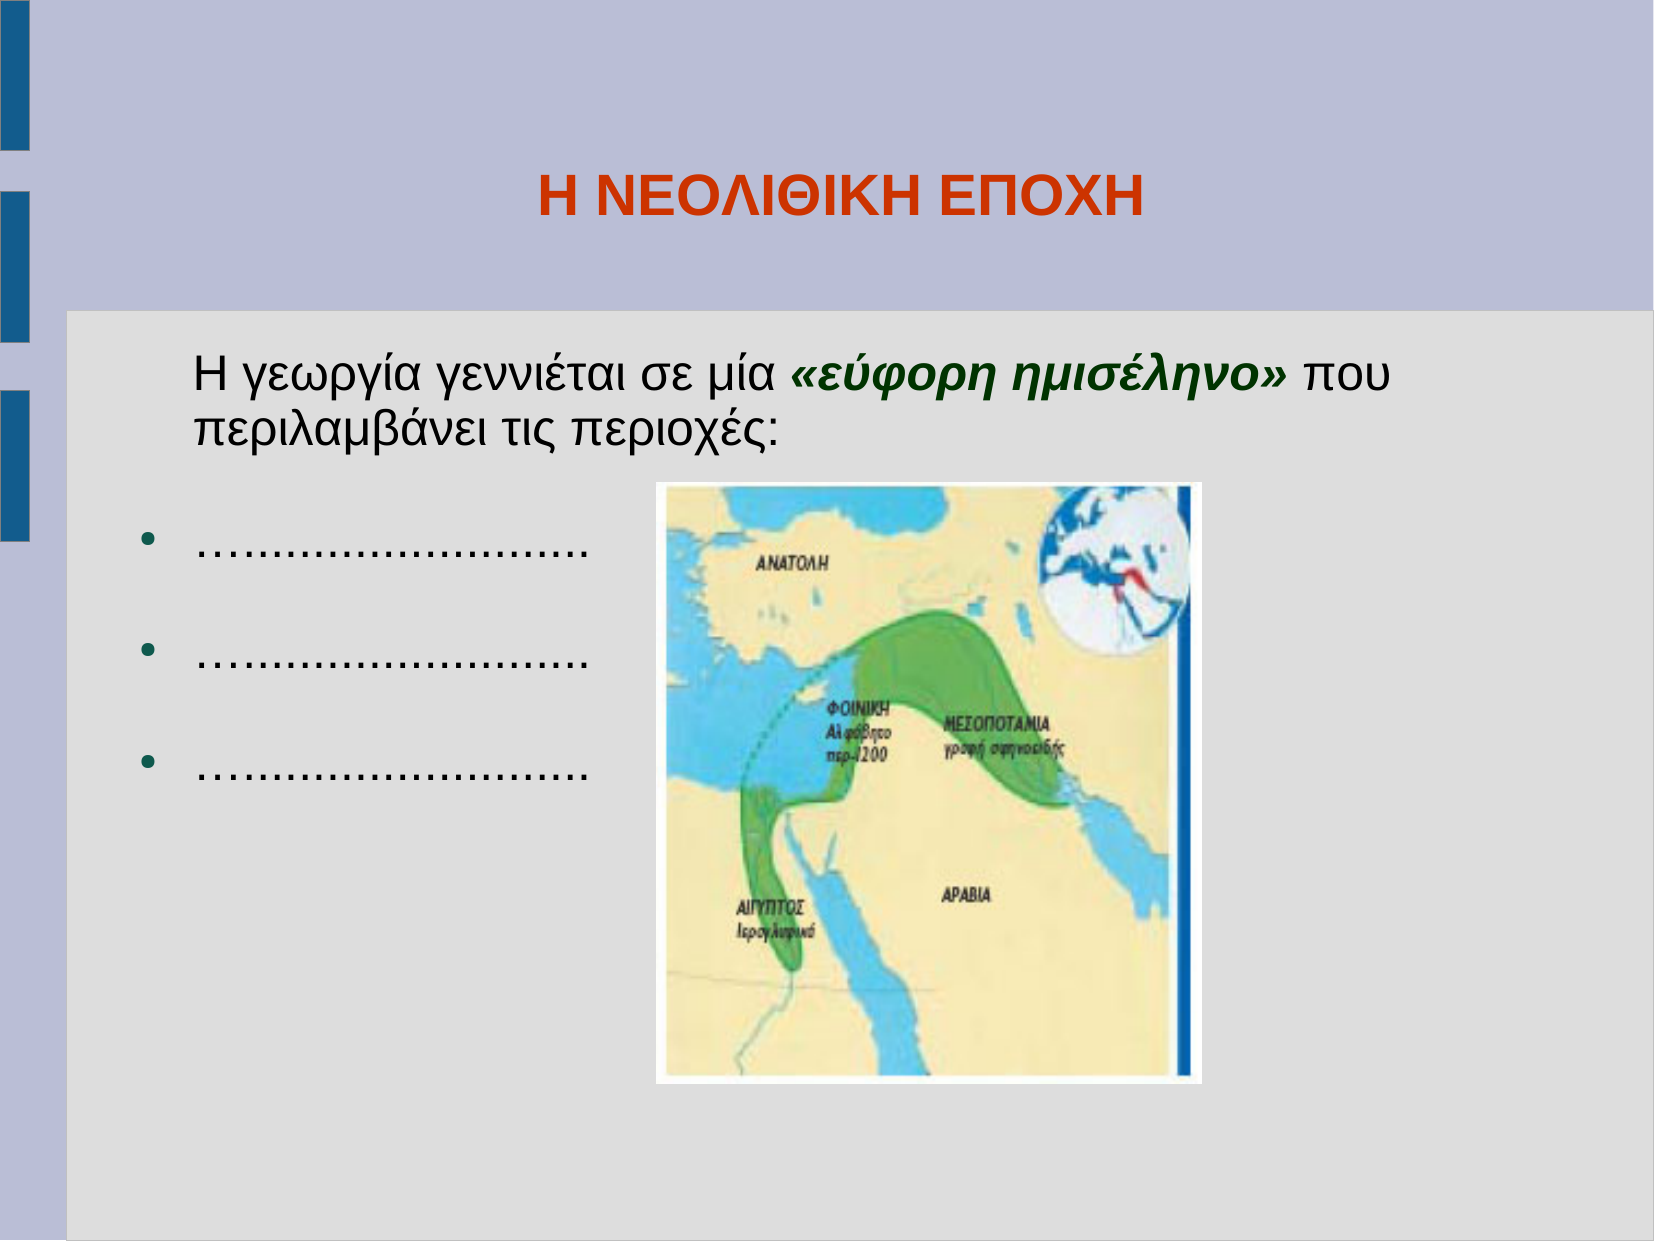

# Η ΝΕΟΛIΘIΚΗ ΕΠΟΧΗ
Η γεωργία γεννιέται σε μία «εύφορη ημισέληνο» που περιλαμβάνει τις περιοχές:
….........................
….........................
….........................